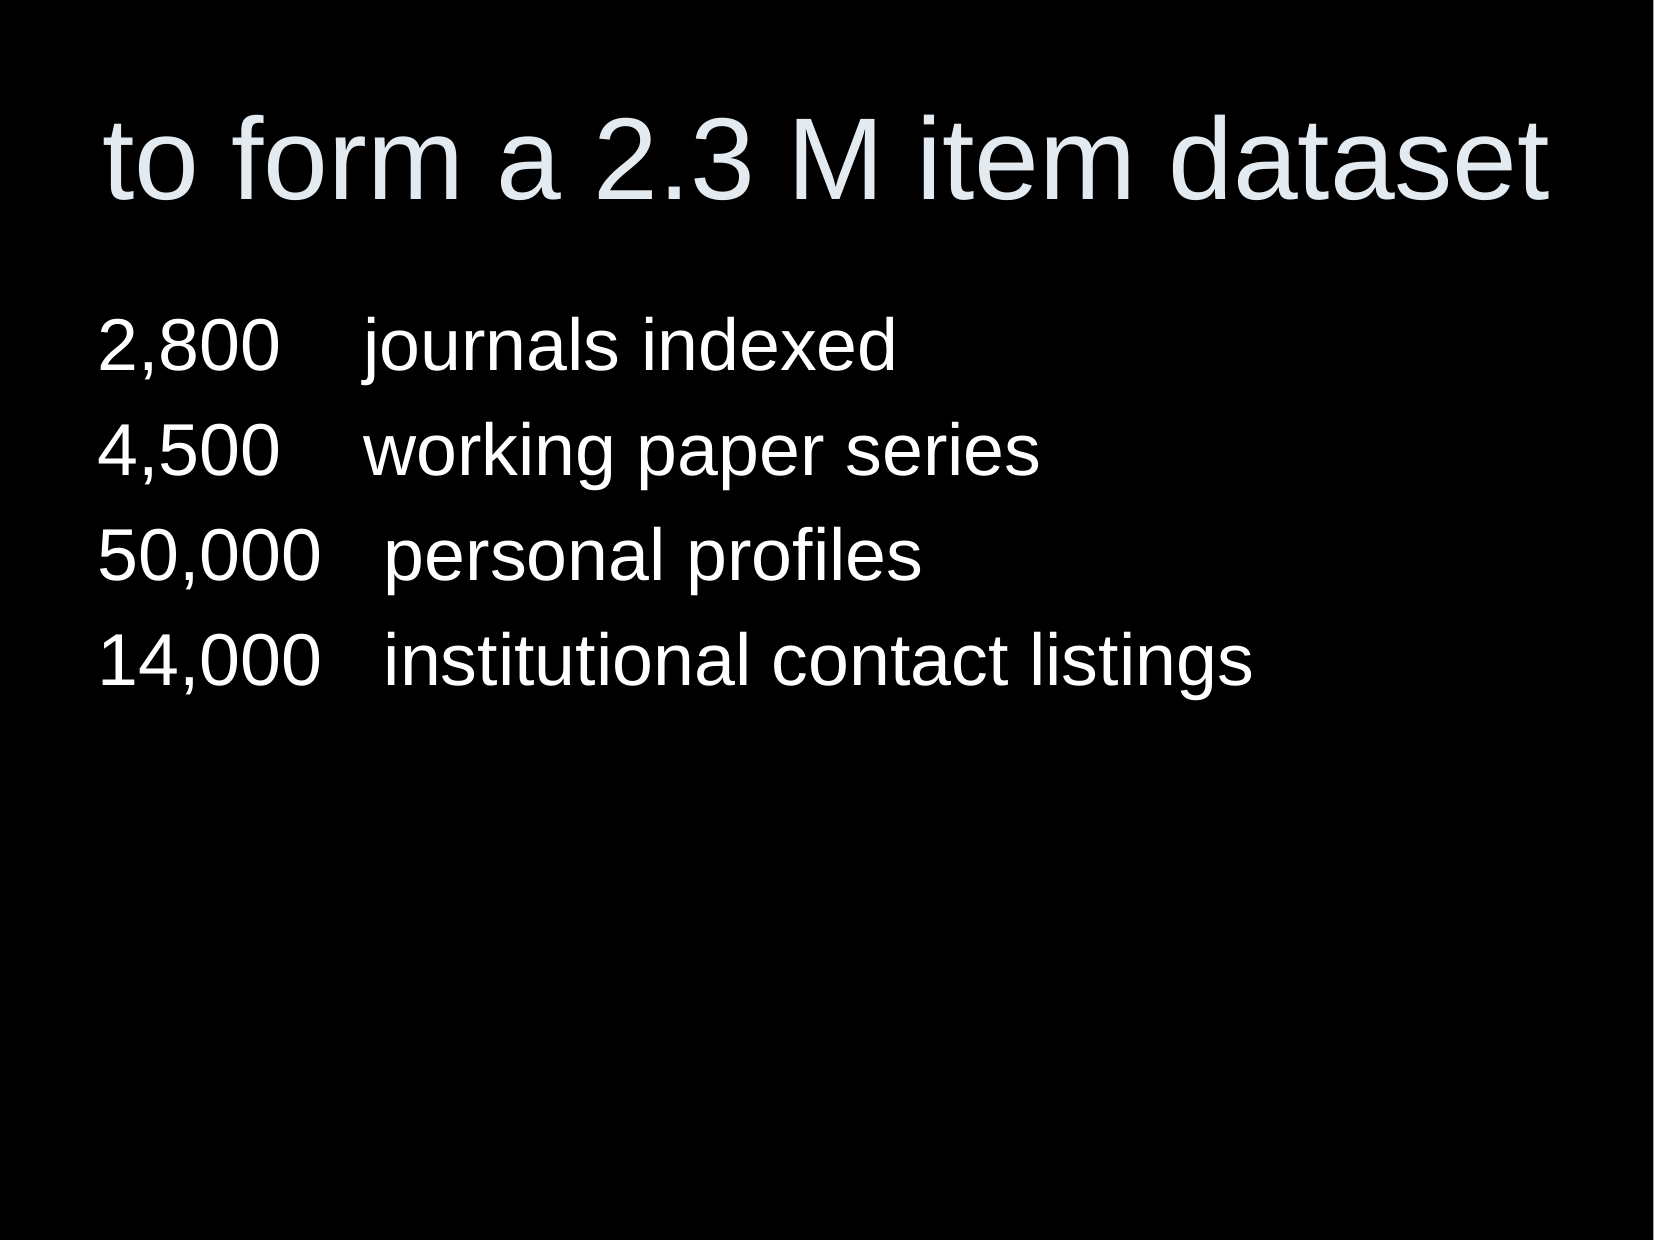

# to form a 2.3 M item dataset
2,800 journals indexed
4,500 working paper series
50,000 personal profiles
14,000 institutional contact listings